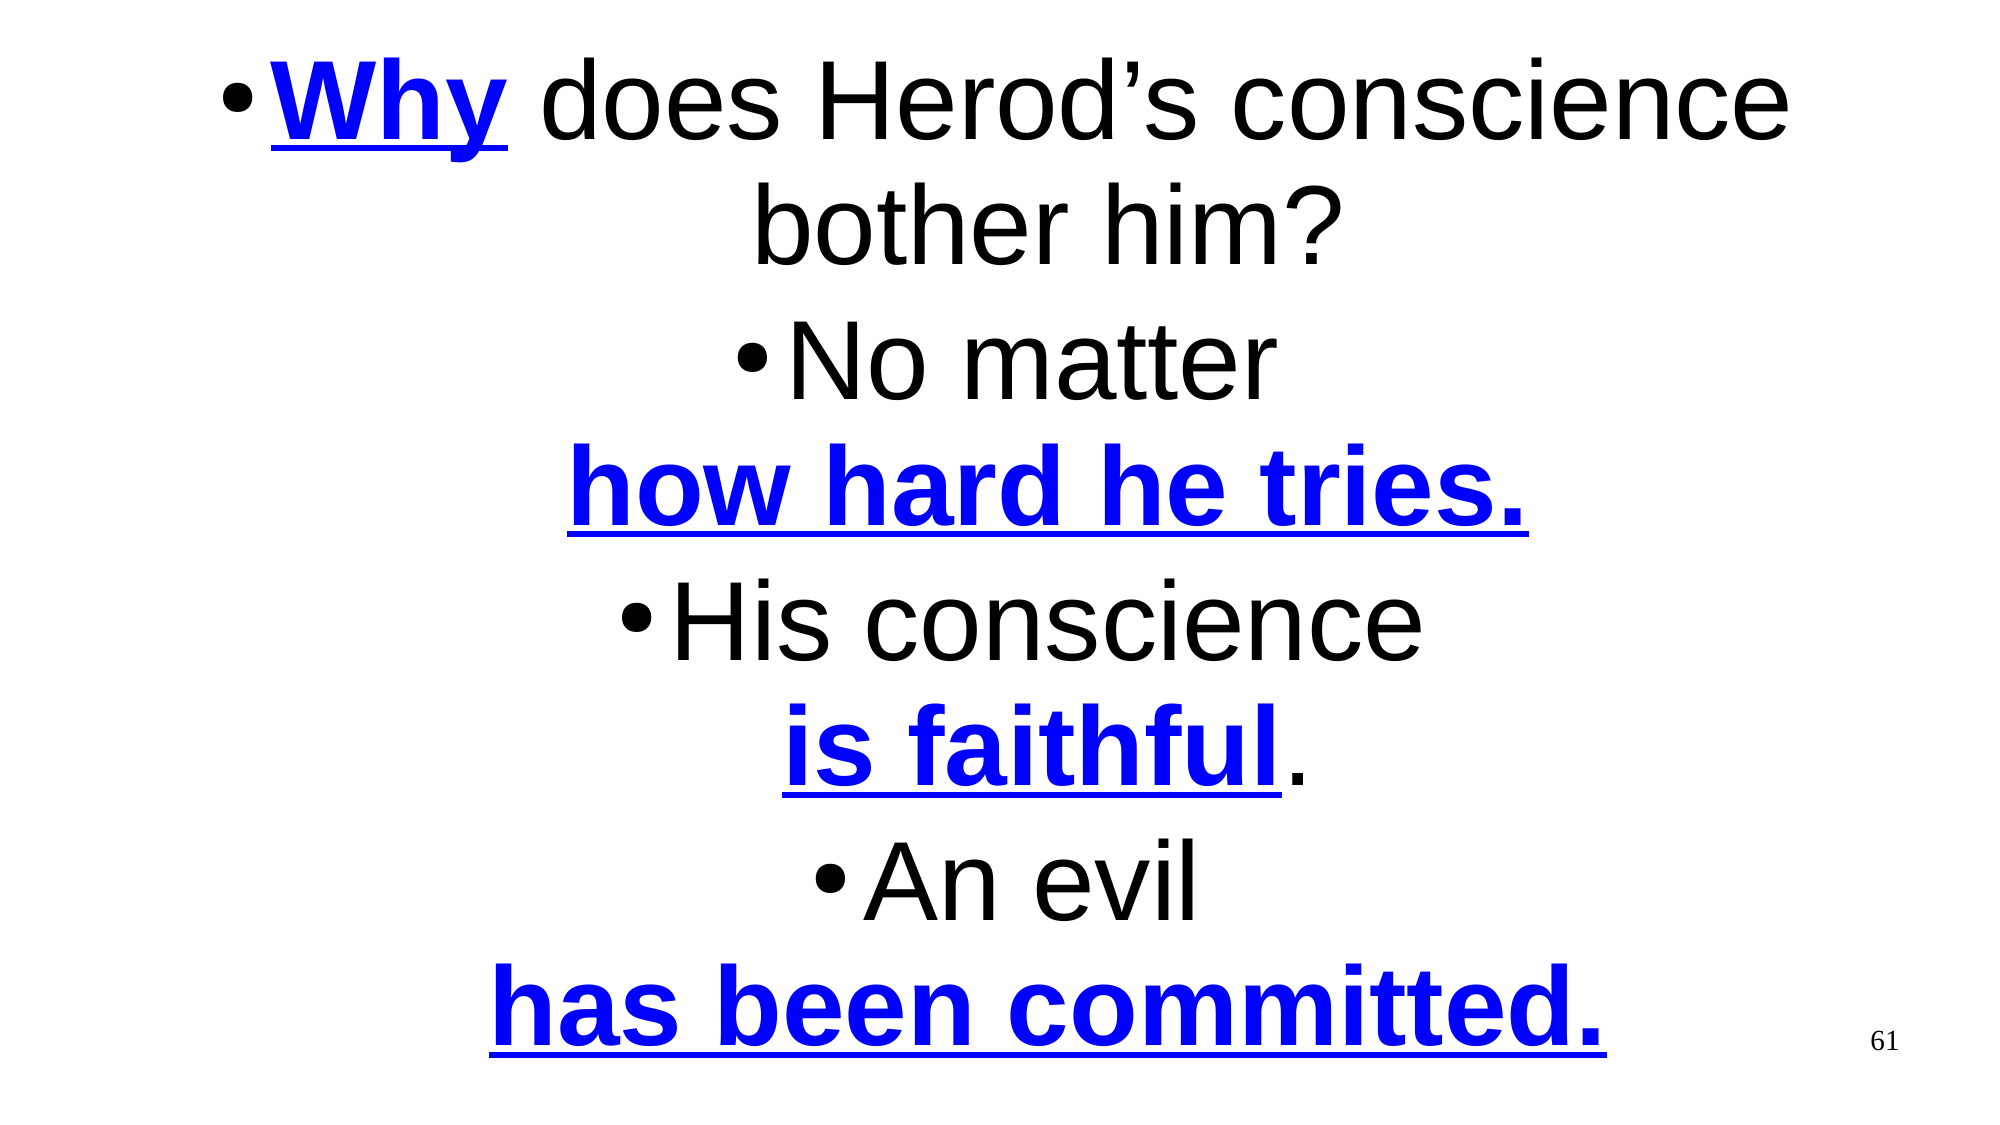

# Why does Herod’s conscience bother him?
No matter
how hard he tries.
His conscience
is faithful.
An evil
has been committed.
61